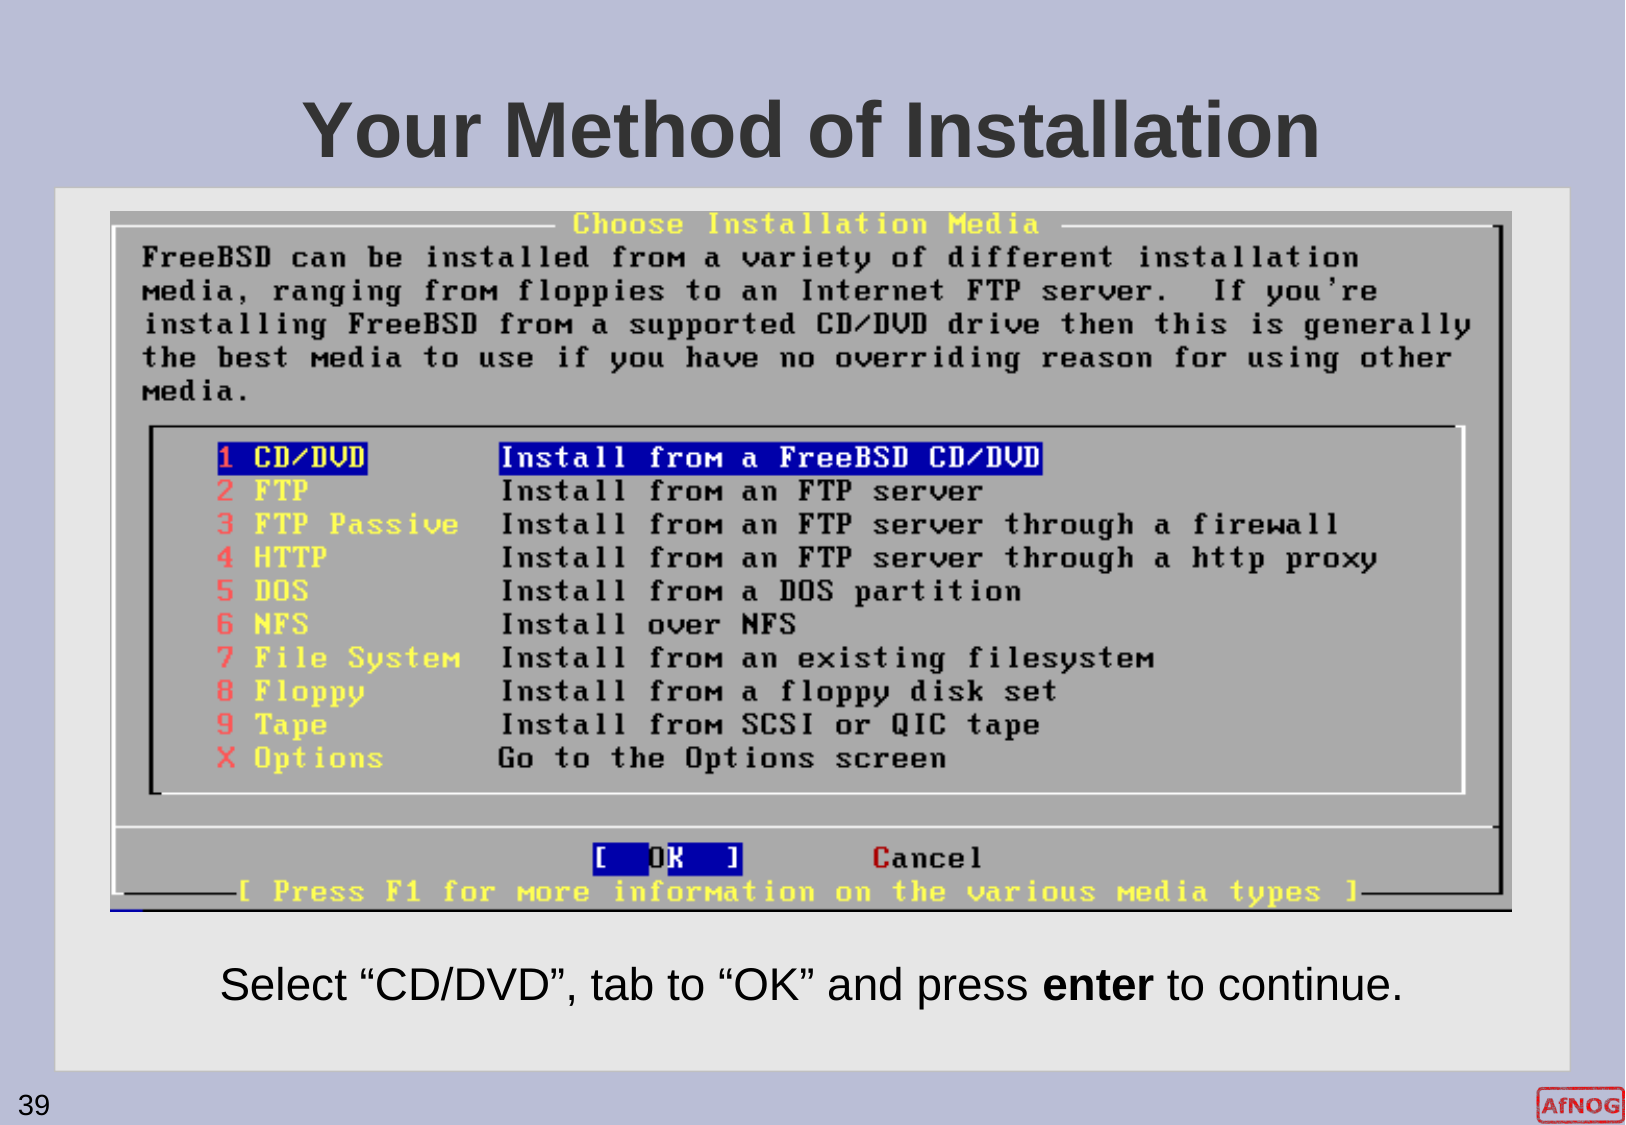

# Your Method of Installation
Select “CD/DVD”, tab to “OK” and press enter to continue.